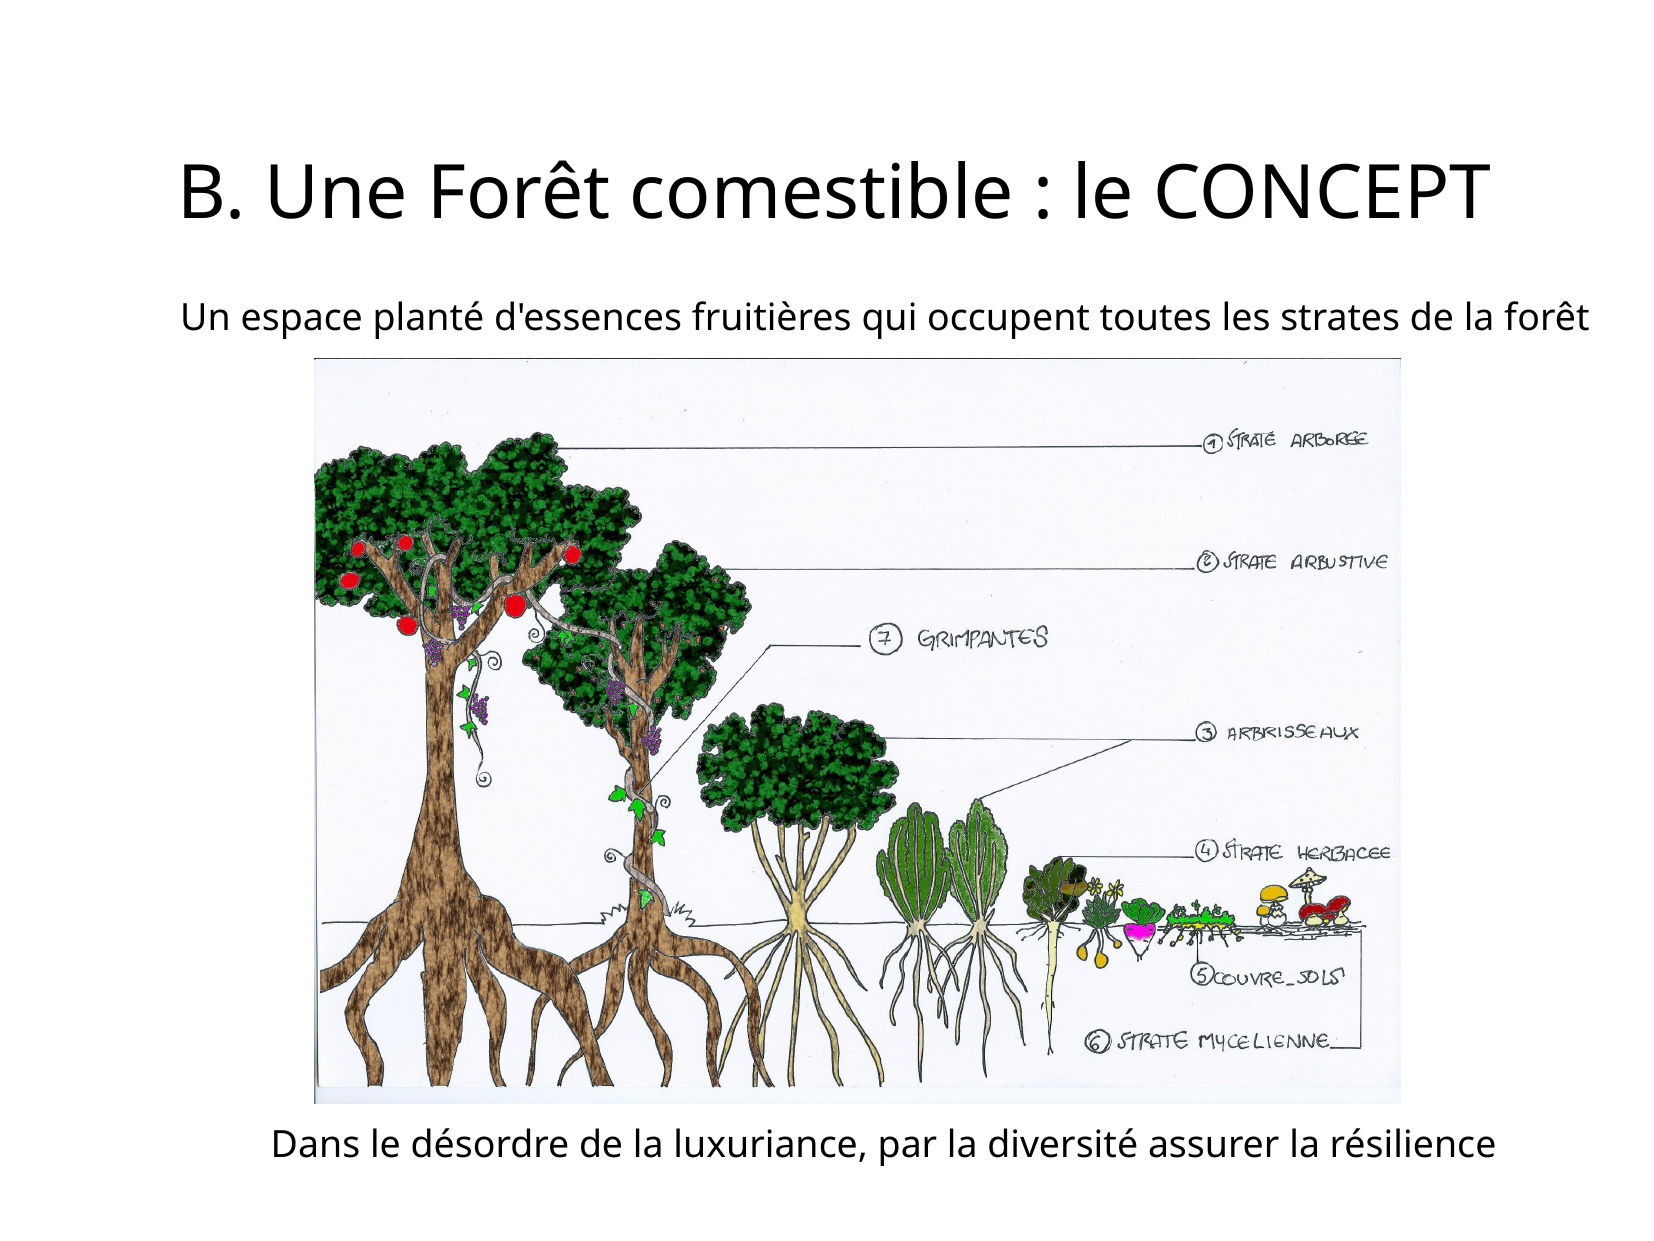

# B. Une Forêt comestible : le CONCEPT
Un espace planté d'essences fruitières qui occupent toutes les strates de la forêt
Dans le désordre de la luxuriance, par la diversité assurer la résilience